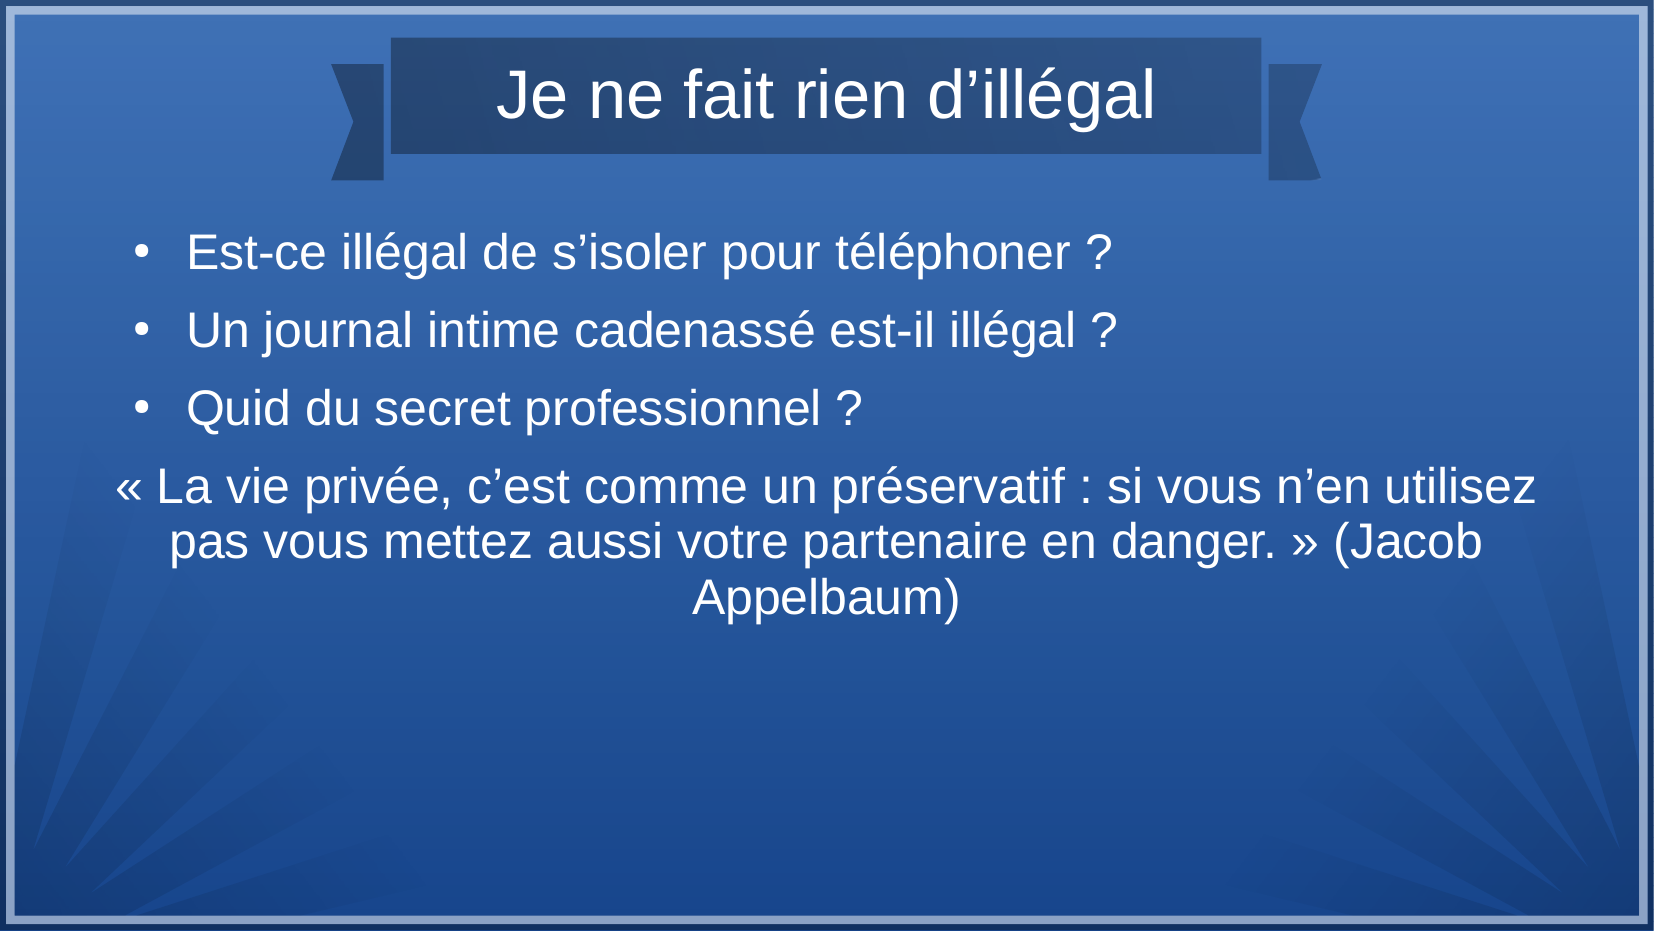

# Je ne fait rien d’illégal
Est-ce illégal de s’isoler pour téléphoner ?
Un journal intime cadenassé est-il illégal ?
Quid du secret professionnel ?
« La vie privée, c’est comme un préservatif : si vous n’en utilisez pas vous mettez aussi votre partenaire en danger. » (Jacob Appelbaum)